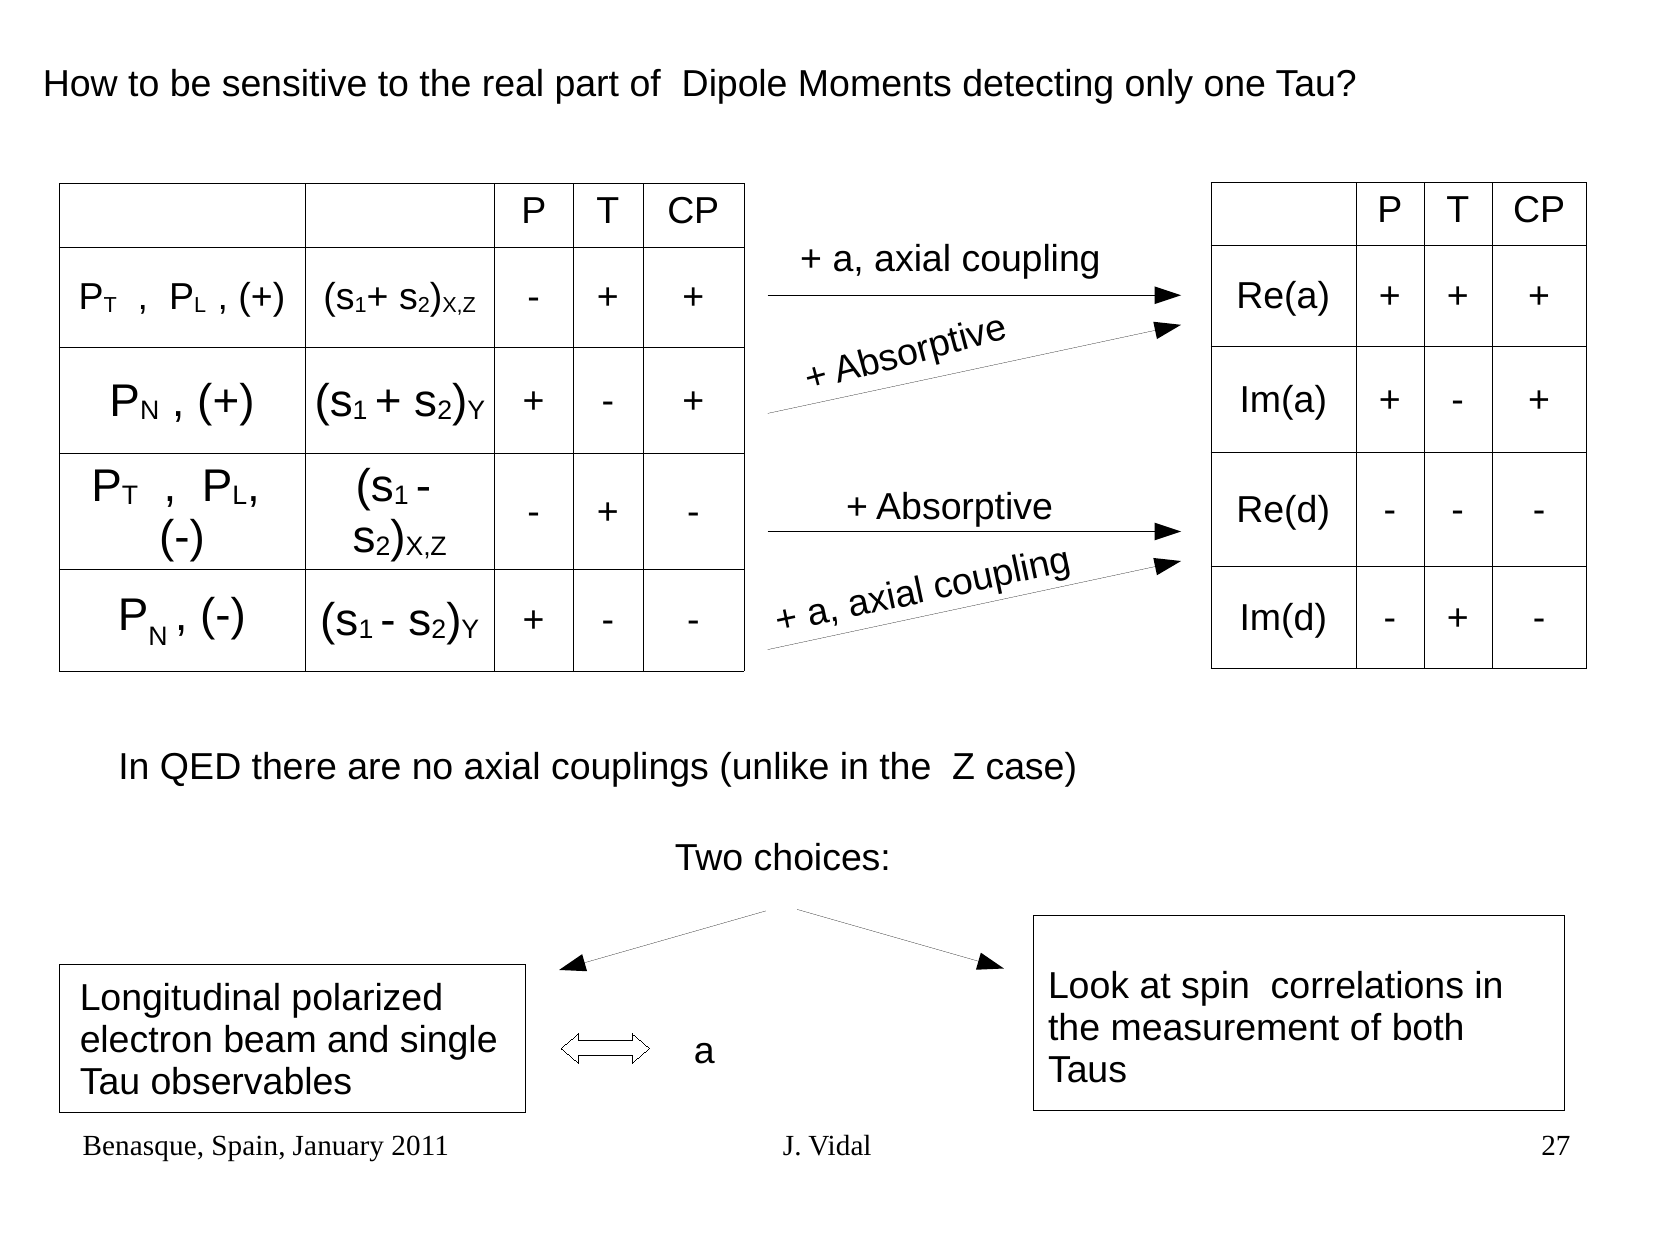

How to be sensitive to the real part of Dipole Moments detecting only one Tau?
| | P | T | CP |
| --- | --- | --- | --- |
| Re(a) | + | + | + |
| Im(a) | + | - | + |
| Re(d) | - | - | - |
| Im(d) | - | + | - |
| | | P | T | CP |
| --- | --- | --- | --- | --- |
| PT , PL , (+) | (s1+ s2)X,Z | - | + | + |
| PN , (+) | (s1 + s2)Y | + | - | + |
| PT , PL, (-) | (s1 - s2)X,Z | - | + | - |
| PN , (-) | (s1 - s2)Y | + | - | - |
+ a, axial coupling
+ Absorptive
+ Absorptive
+ a, axial coupling
In QED there are no axial couplings (unlike in the Z case)
 Two choices:
Look at spin correlations in the measurement of both Taus
Longitudinal polarized electron beam and single Tau observables
a
Benasque, Spain, January 2011
J. Vidal
27